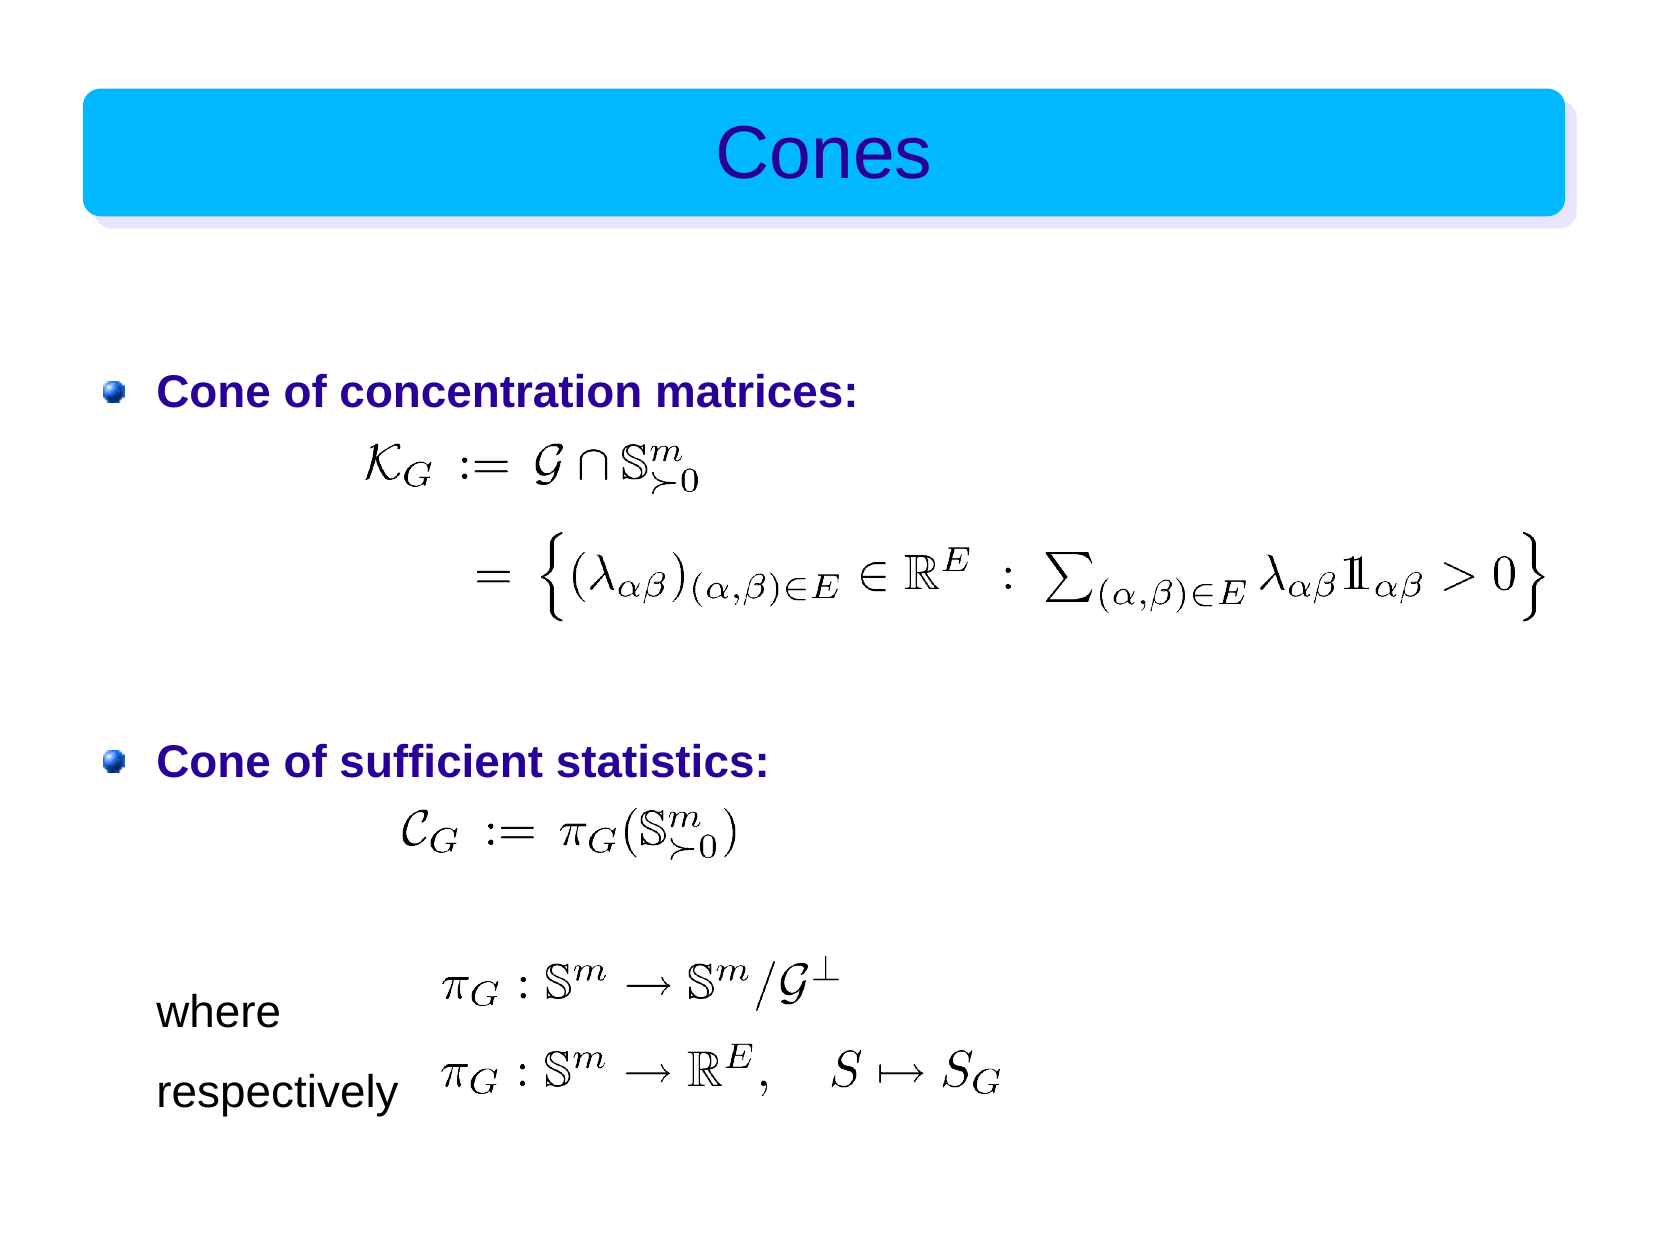

#
Cones
Cone of concentration matrices:
Cone of sufficient statistics:
where
respectively